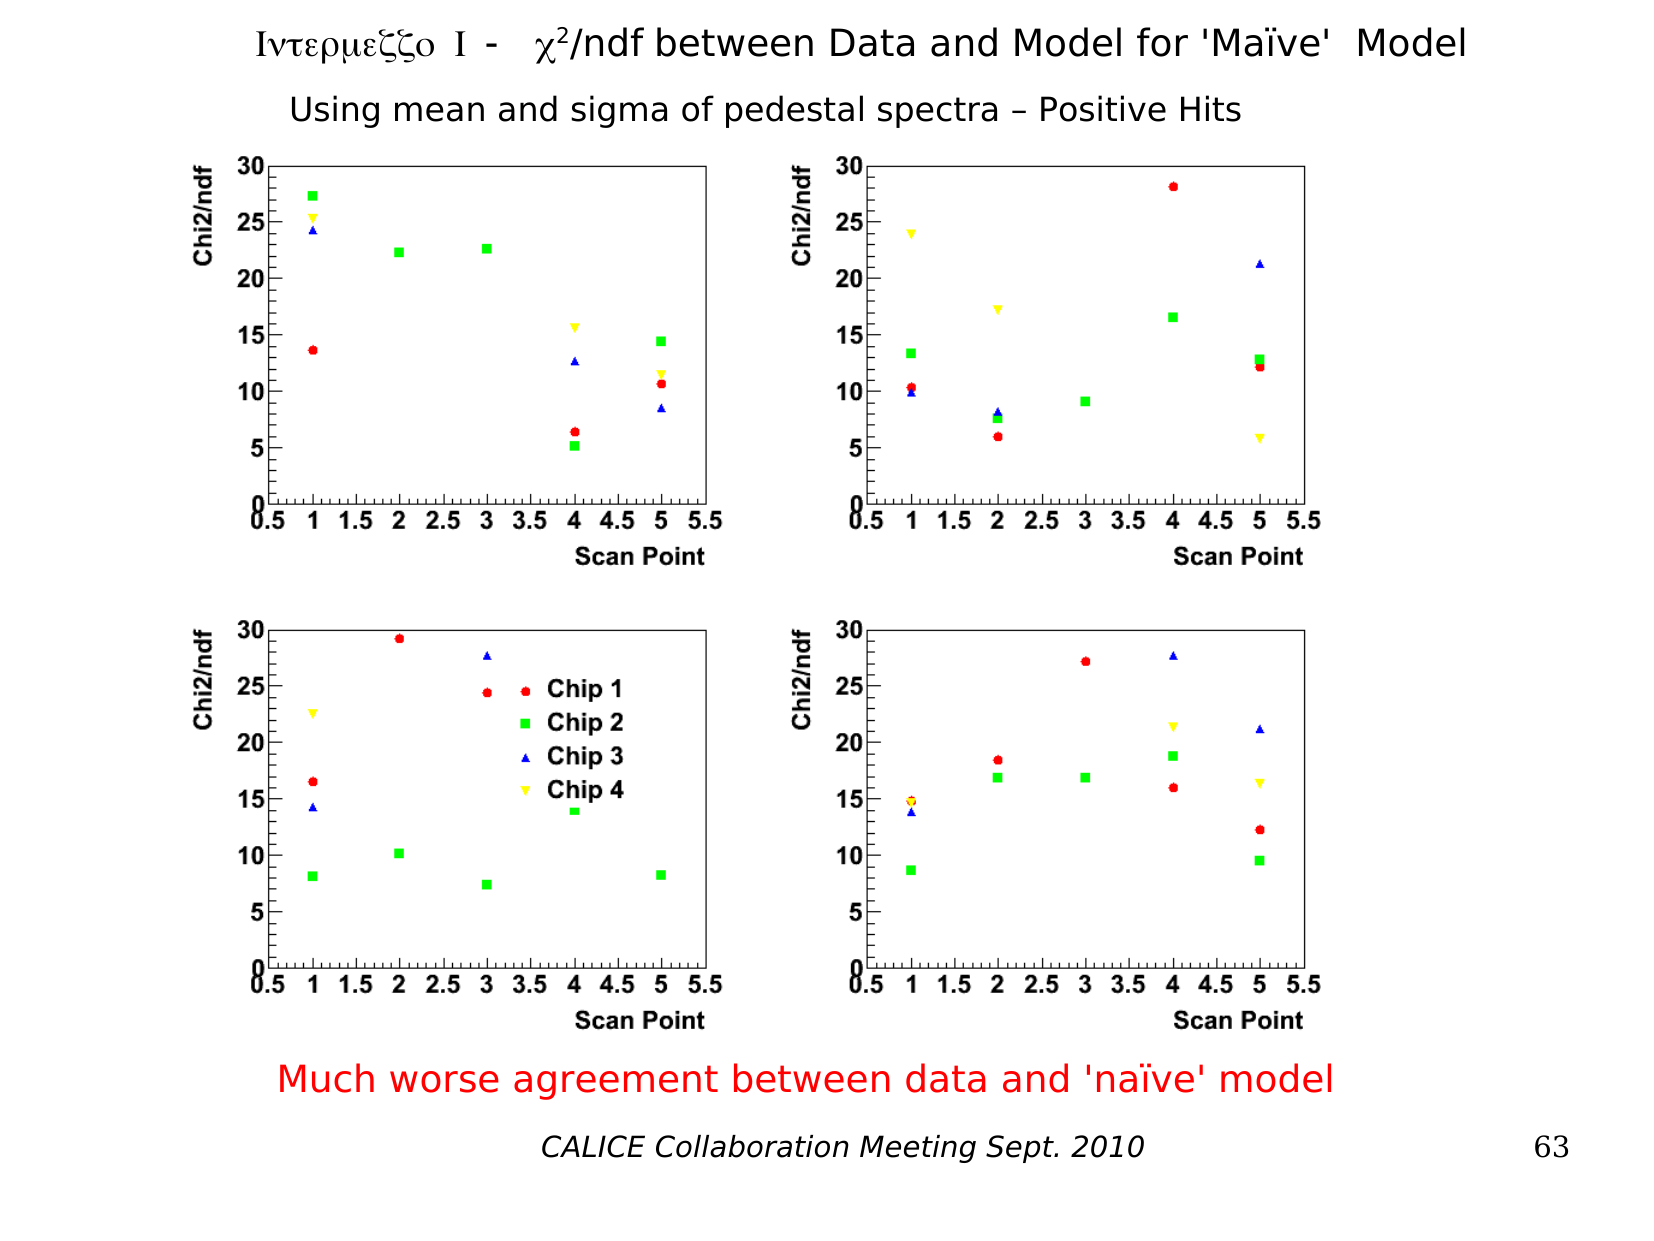

Intermezzo I - χ2/ndf between Data and Model for 'Maïve' Model
Using mean and sigma of pedestal spectra – Positive Hits
Much worse agreement between data and 'naïve' model
63